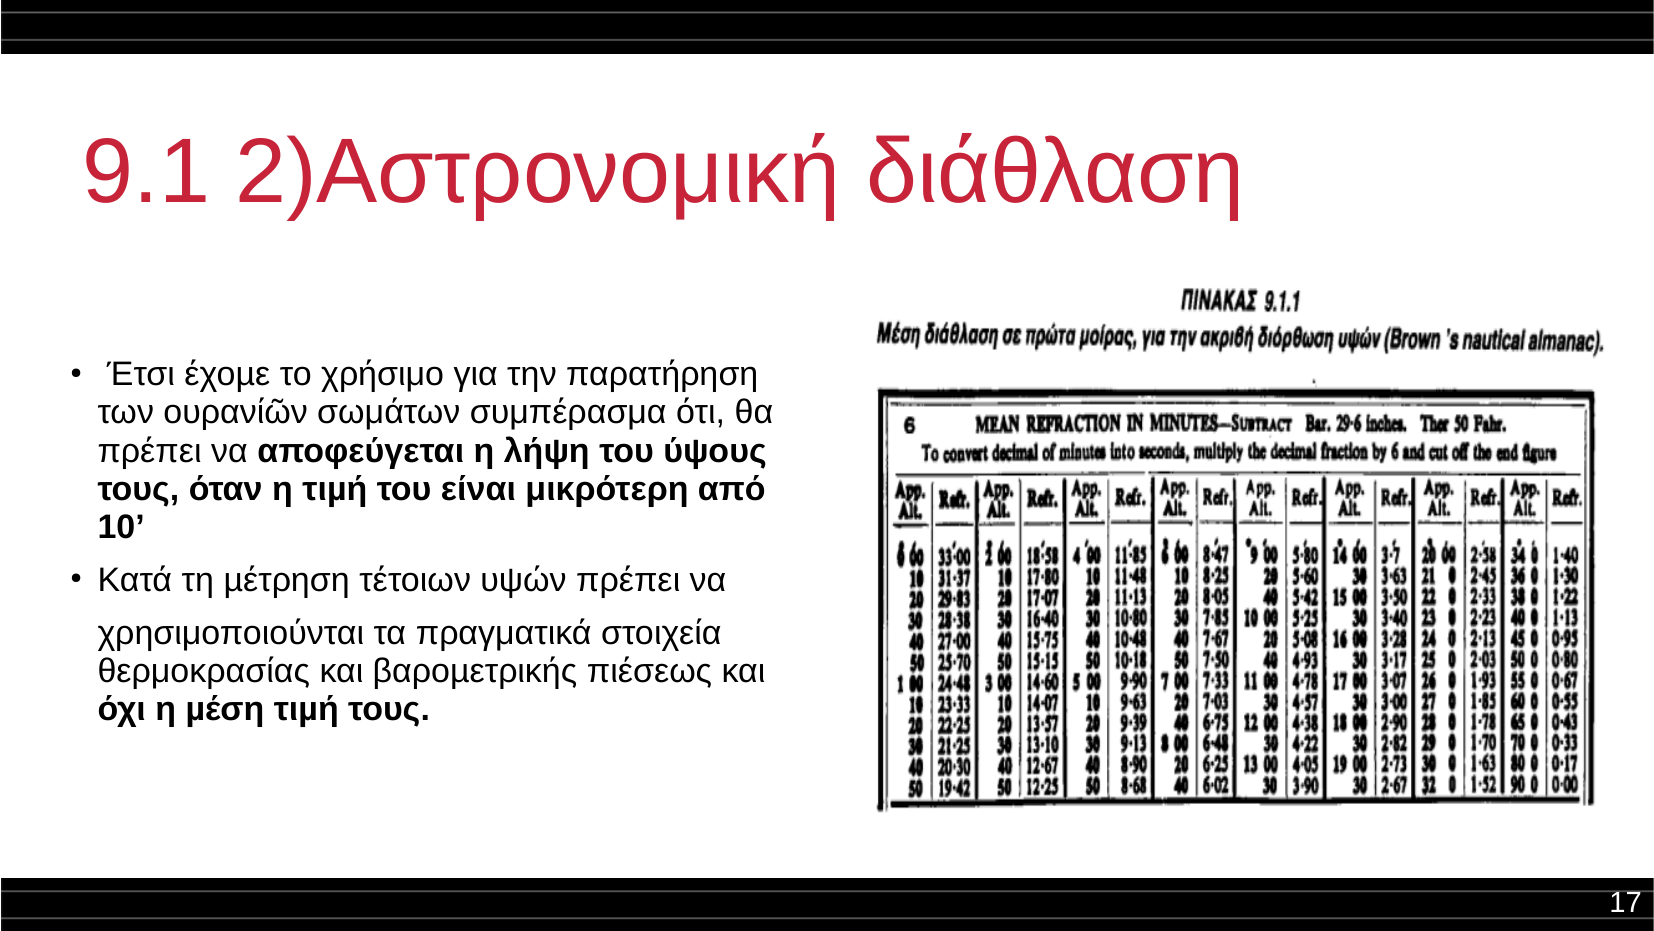

# 9.1 2)Αστρονομική διάθλαση
 Έτσι έχοµε το χρήσιμο για την παρατήρηση των ουρανίῶν σωμάτων συμπέρασμα ότι, θα πρέπει να αποφεύγεται η λήψη του ύψους τους, όταν η τιµή του είναι μικρότερη από 10’
Κατά τη µέτρηση τέτοιων υψών πρέπει να
χρησιμοποιούνται τα πραγματικά στοιχεία θερμοκρασίας και βαροµετρικής πιέσεως και όχι η µέση τιµή τους.